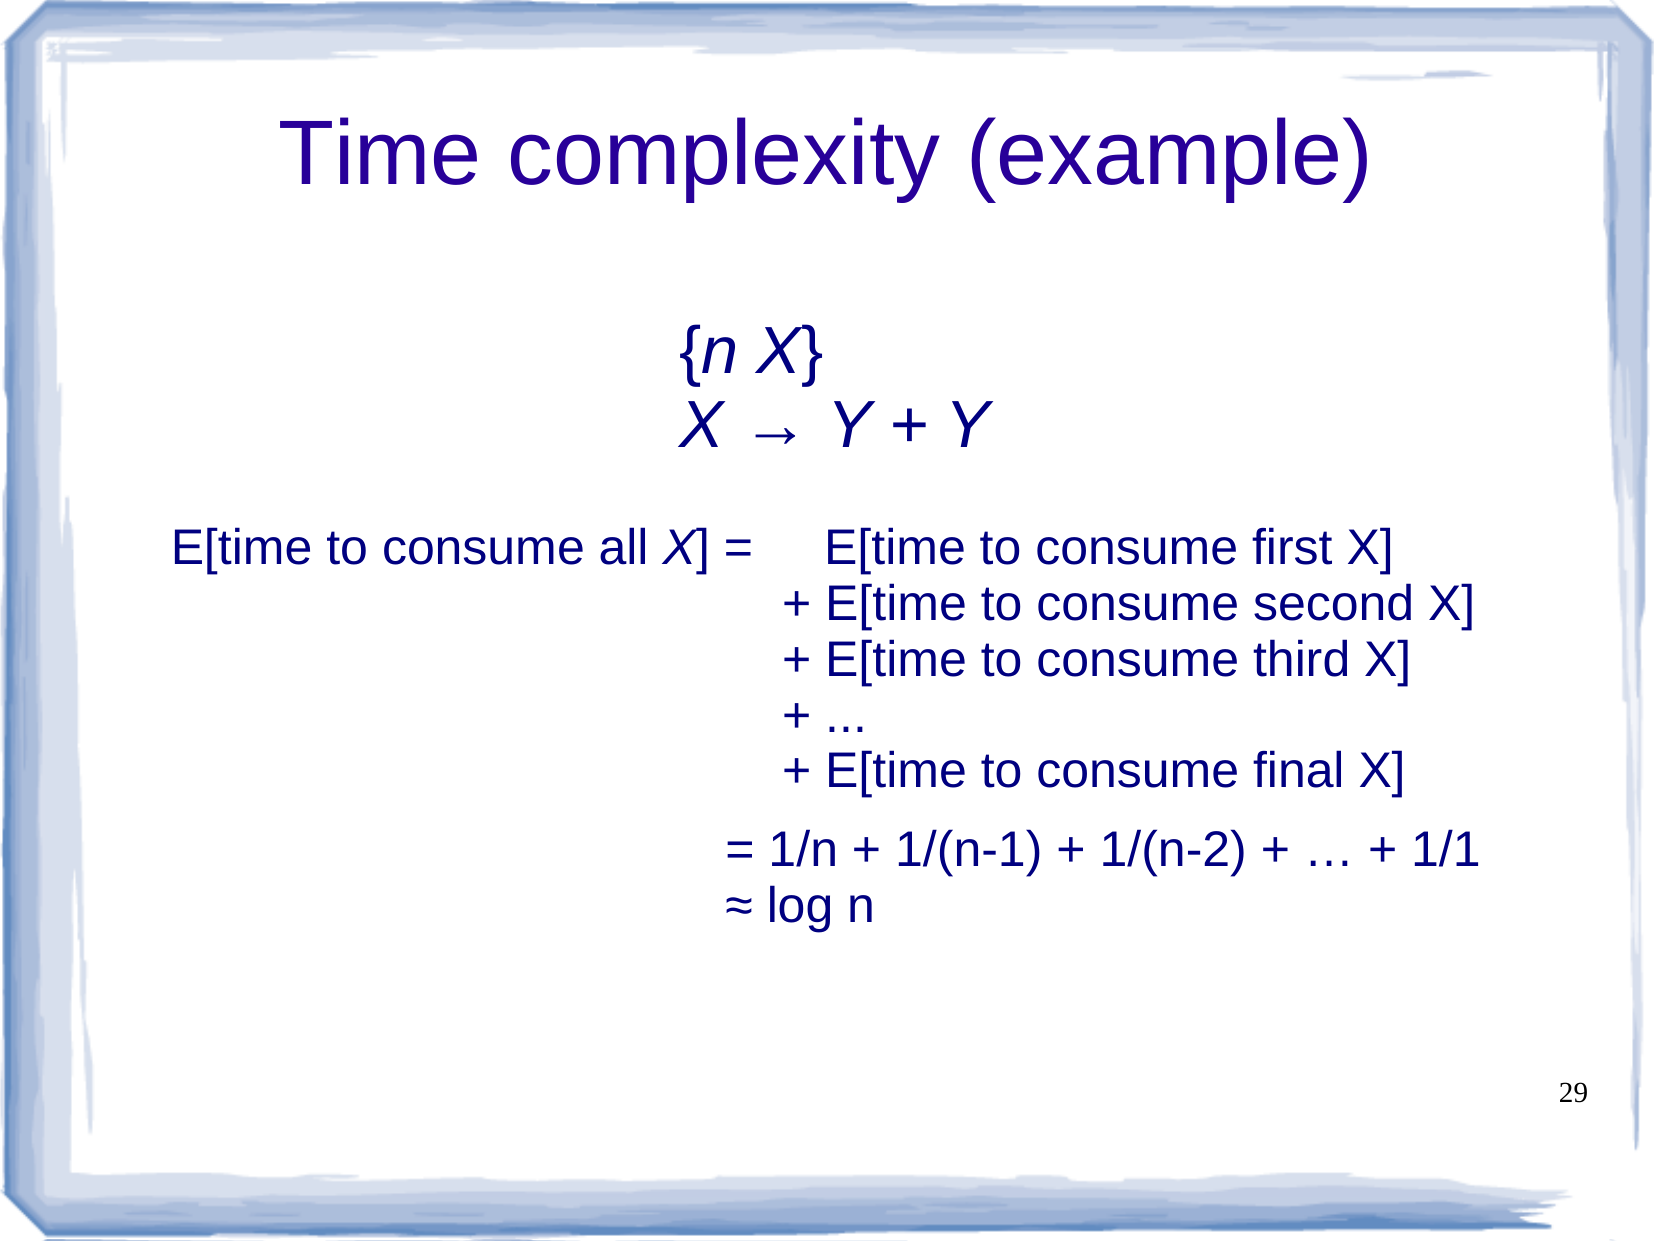

# Time complexity (example)
{n X}
X → Y + Y
E[time to consume all X] =
 E[time to consume first X]
+ E[time to consume second X]
+ E[time to consume third X]
+ ...
+ E[time to consume final X]
= 1/n + 1/(n-1) + 1/(n-2) + … + 1/1
≈ log n
29